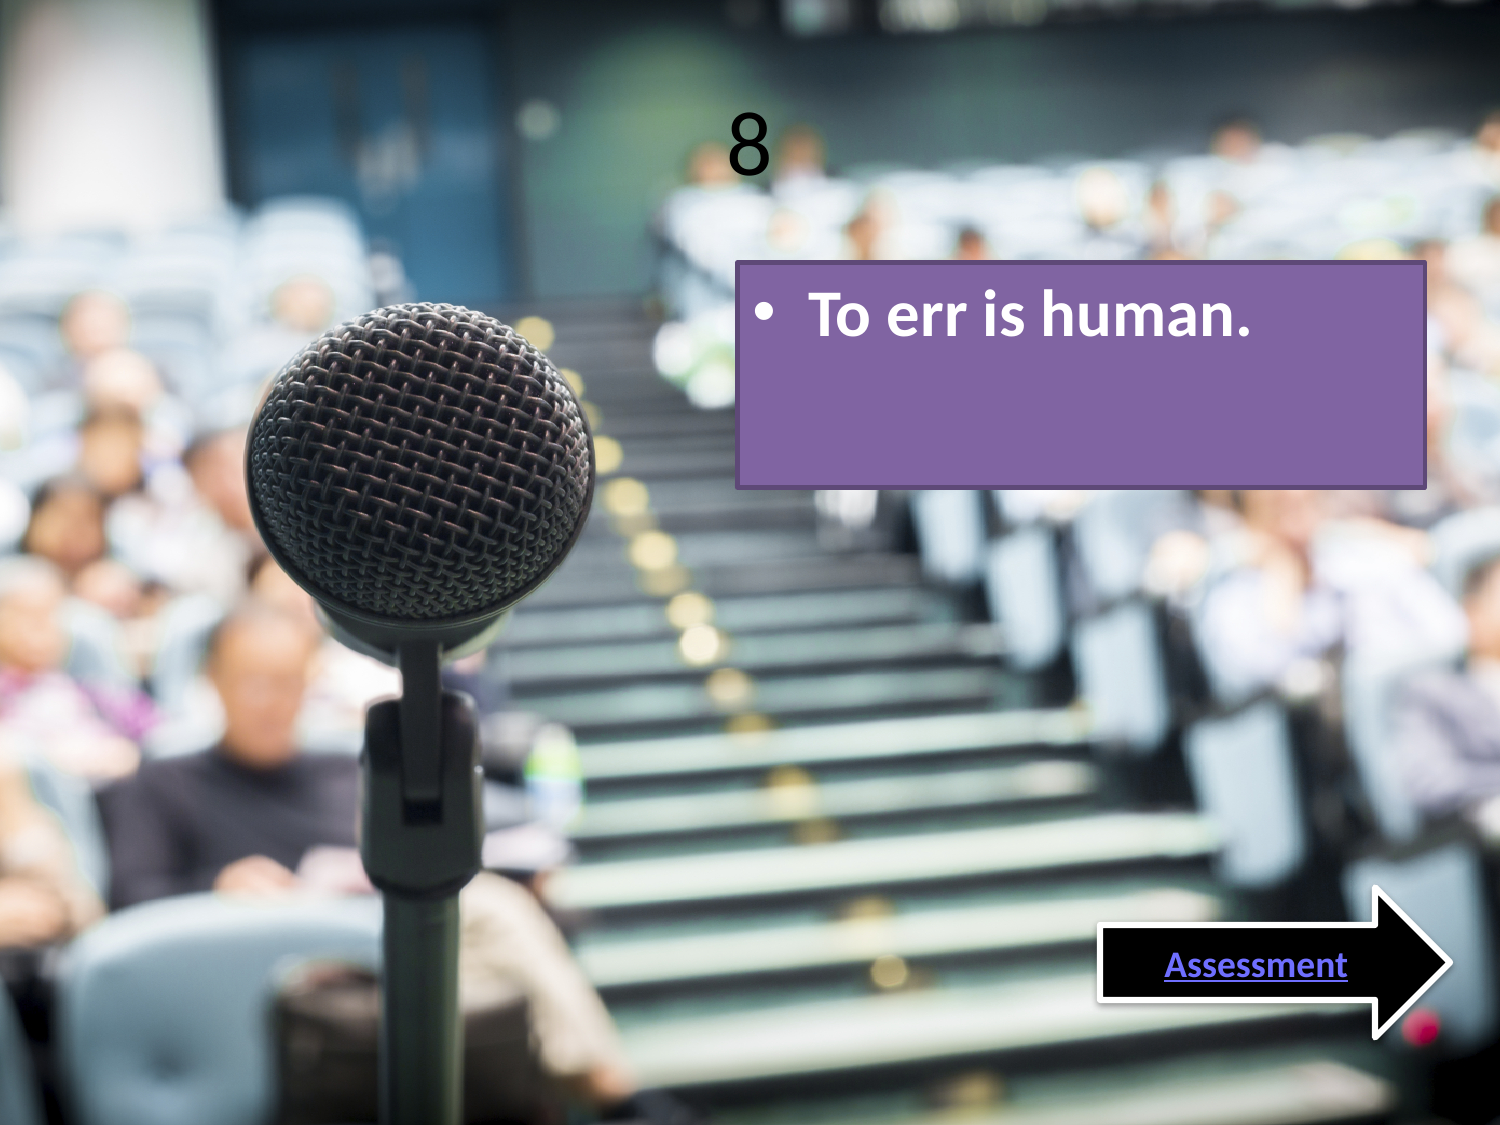

# 8
To err is human.
Assessment